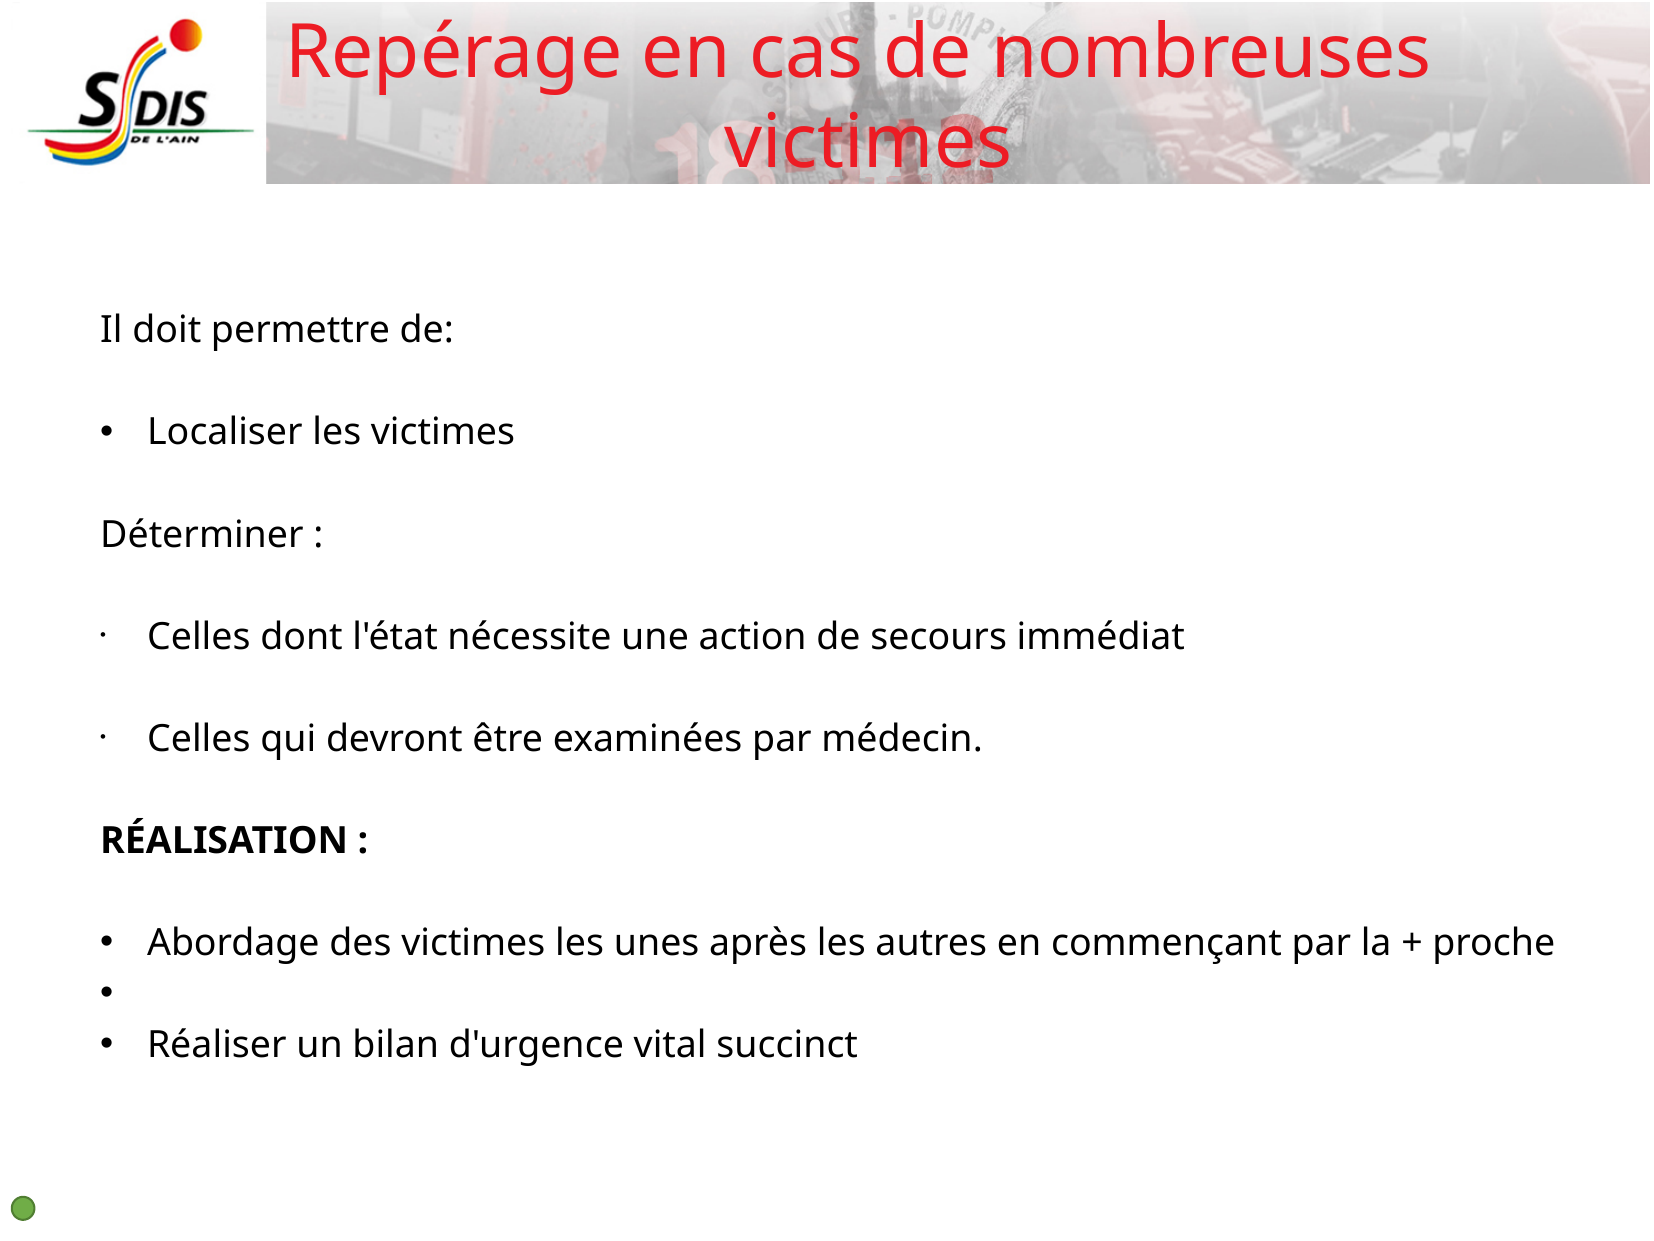

# Repérage en cas de nombreuses victimes
Il doit permettre de:
Localiser les victimes
Déterminer :
Celles dont l'état nécessite une action de secours immédiat
Celles qui devront être examinées par médecin.
RÉALISATION :
Abordage des victimes les unes après les autres en commençant par la + proche
Réaliser un bilan d'urgence vital succinct